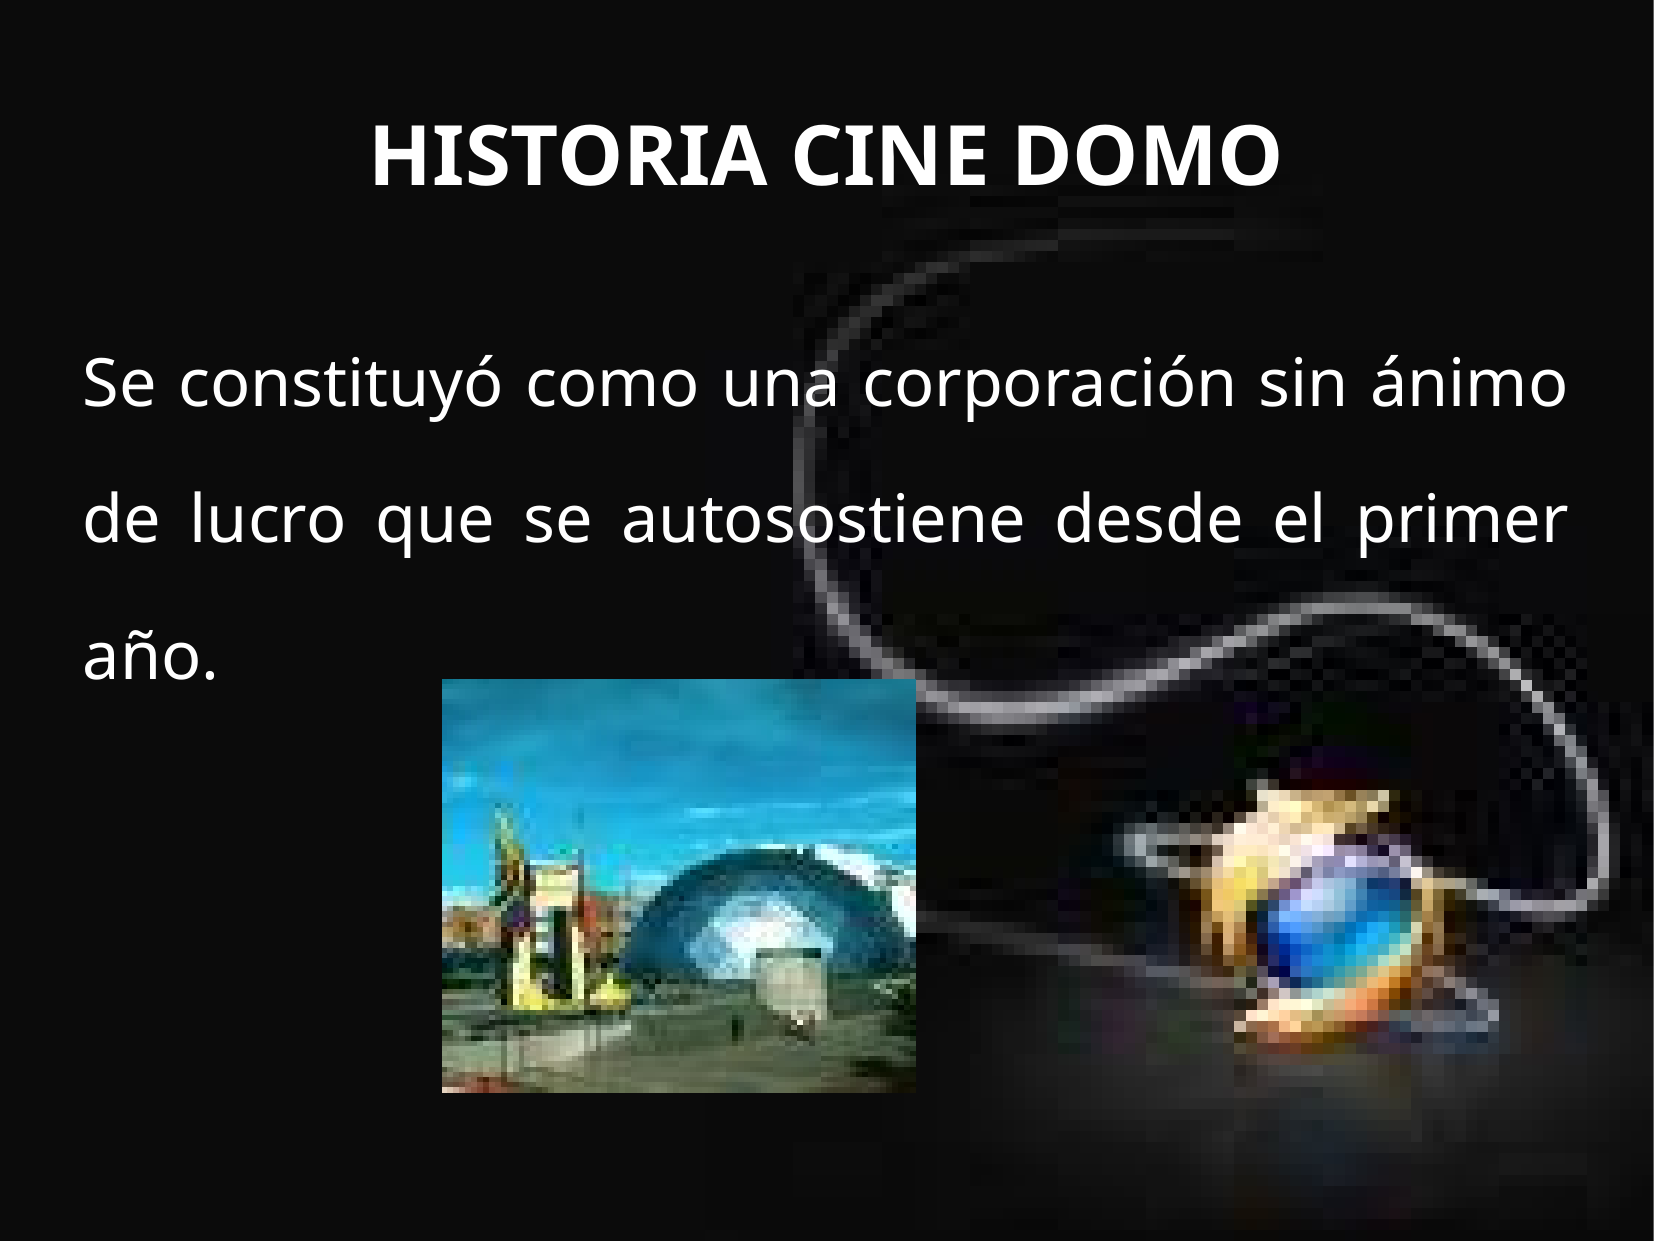

# HISTORIA CINE DOMO
Se constituyó como una corporación sin ánimo de lucro que se autosostiene desde el primer año.